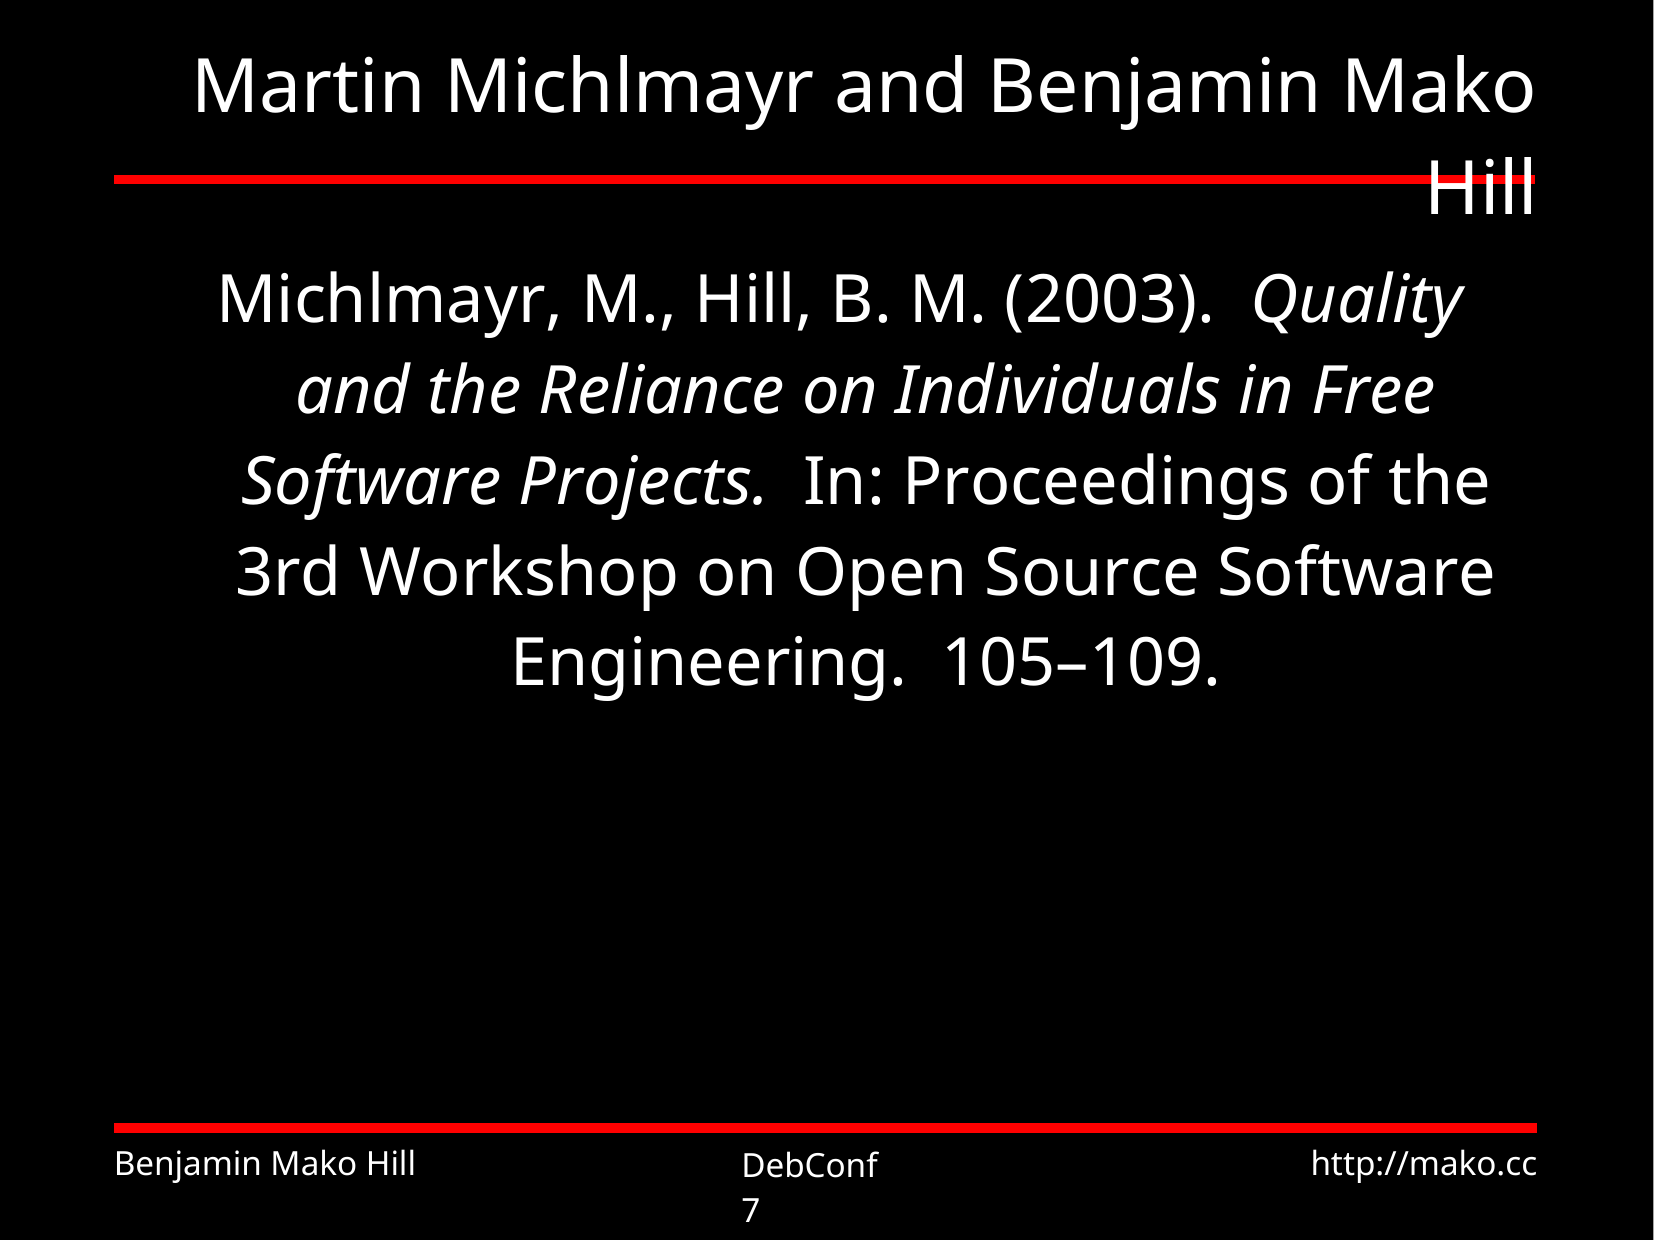

# Martin Michlmayr and Benjamin Mako Hill
Michlmayr, M., Hill, B. M. (2003). Quality and the Reliance on Individuals in Free Software Projects. In: Proceedings of the 3rd Workshop on Open Source Software Engineering. 105–109.